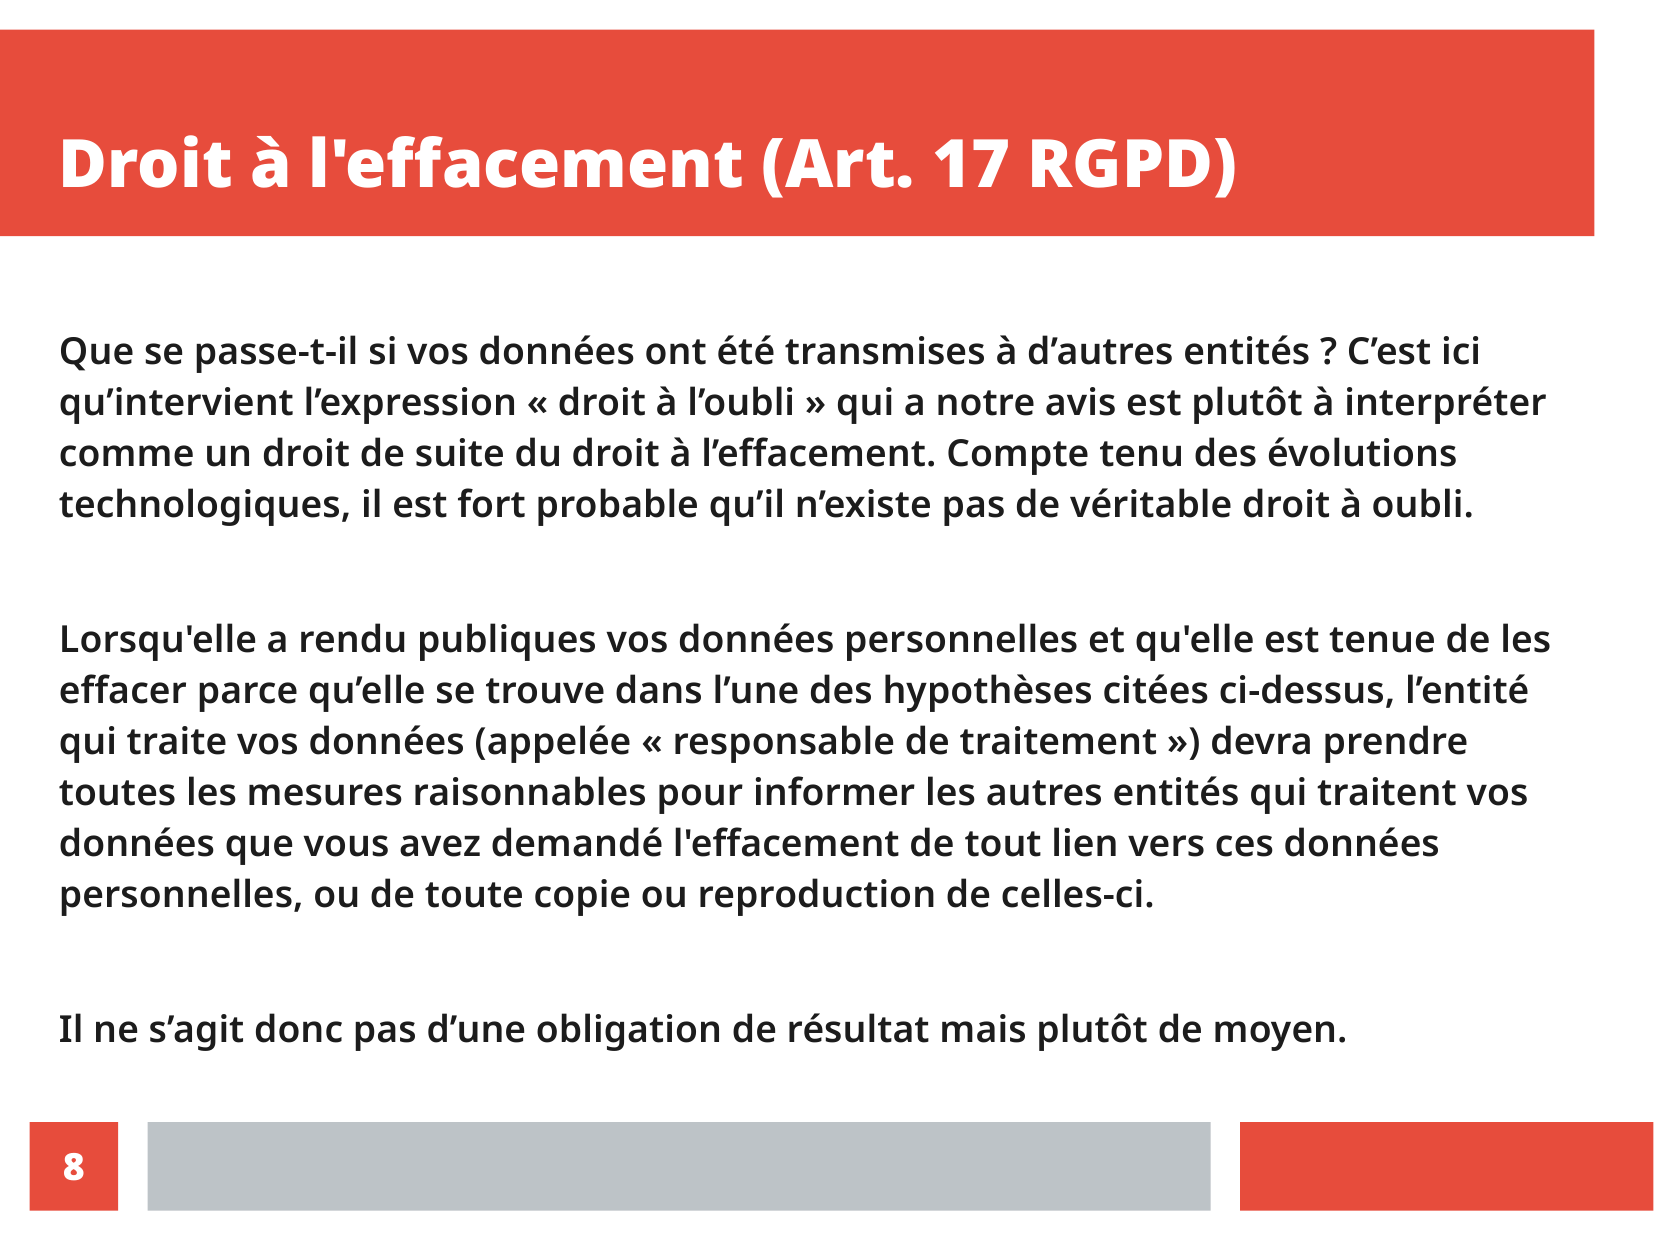

# Droit à l'effacement (Art. 17 RGPD)
Que se passe-t-il si vos données ont été transmises à d’autres entités ? C’est ici qu’intervient l’expression « droit à l’oubli » qui a notre avis est plutôt à interpréter comme un droit de suite du droit à l’effacement. Compte tenu des évolutions technologiques, il est fort probable qu’il n’existe pas de véritable droit à oubli.
Lorsqu'elle a rendu publiques vos données personnelles et qu'elle est tenue de les effacer parce qu’elle se trouve dans l’une des hypothèses citées ci-dessus, l’entité qui traite vos données (appelée « responsable de traitement ») devra prendre toutes les mesures raisonnables pour informer les autres entités qui traitent vos données que vous avez demandé l'effacement de tout lien vers ces données personnelles, ou de toute copie ou reproduction de celles-ci.
Il ne s’agit donc pas d’une obligation de résultat mais plutôt de moyen.
8